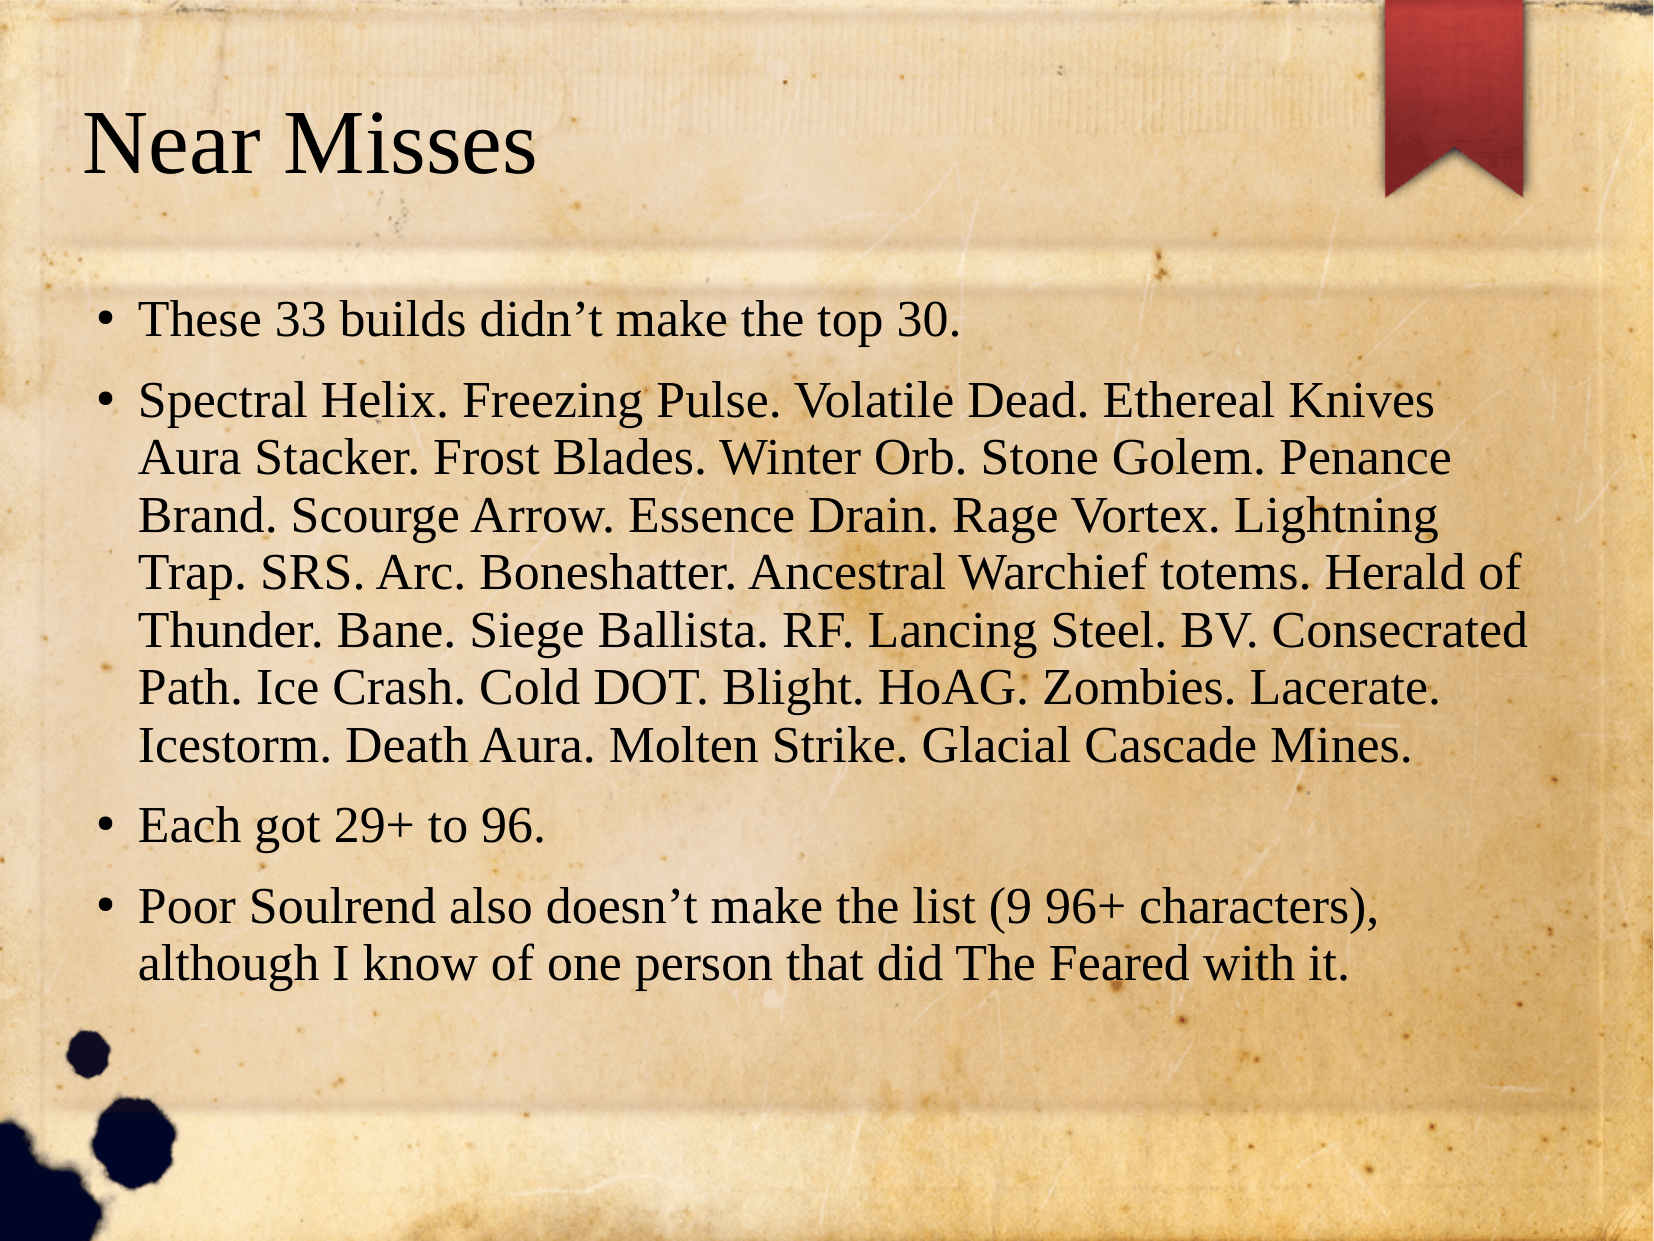

# Near Misses
These 33 builds didn’t make the top 30.
Spectral Helix. Freezing Pulse. Volatile Dead. Ethereal Knives Aura Stacker. Frost Blades. Winter Orb. Stone Golem. Penance Brand. Scourge Arrow. Essence Drain. Rage Vortex. Lightning Trap. SRS. Arc. Boneshatter. Ancestral Warchief totems. Herald of Thunder. Bane. Siege Ballista. RF. Lancing Steel. BV. Consecrated Path. Ice Crash. Cold DOT. Blight. HoAG. Zombies. Lacerate. Icestorm. Death Aura. Molten Strike. Glacial Cascade Mines.
Each got 29+ to 96.
Poor Soulrend also doesn’t make the list (9 96+ characters), although I know of one person that did The Feared with it.